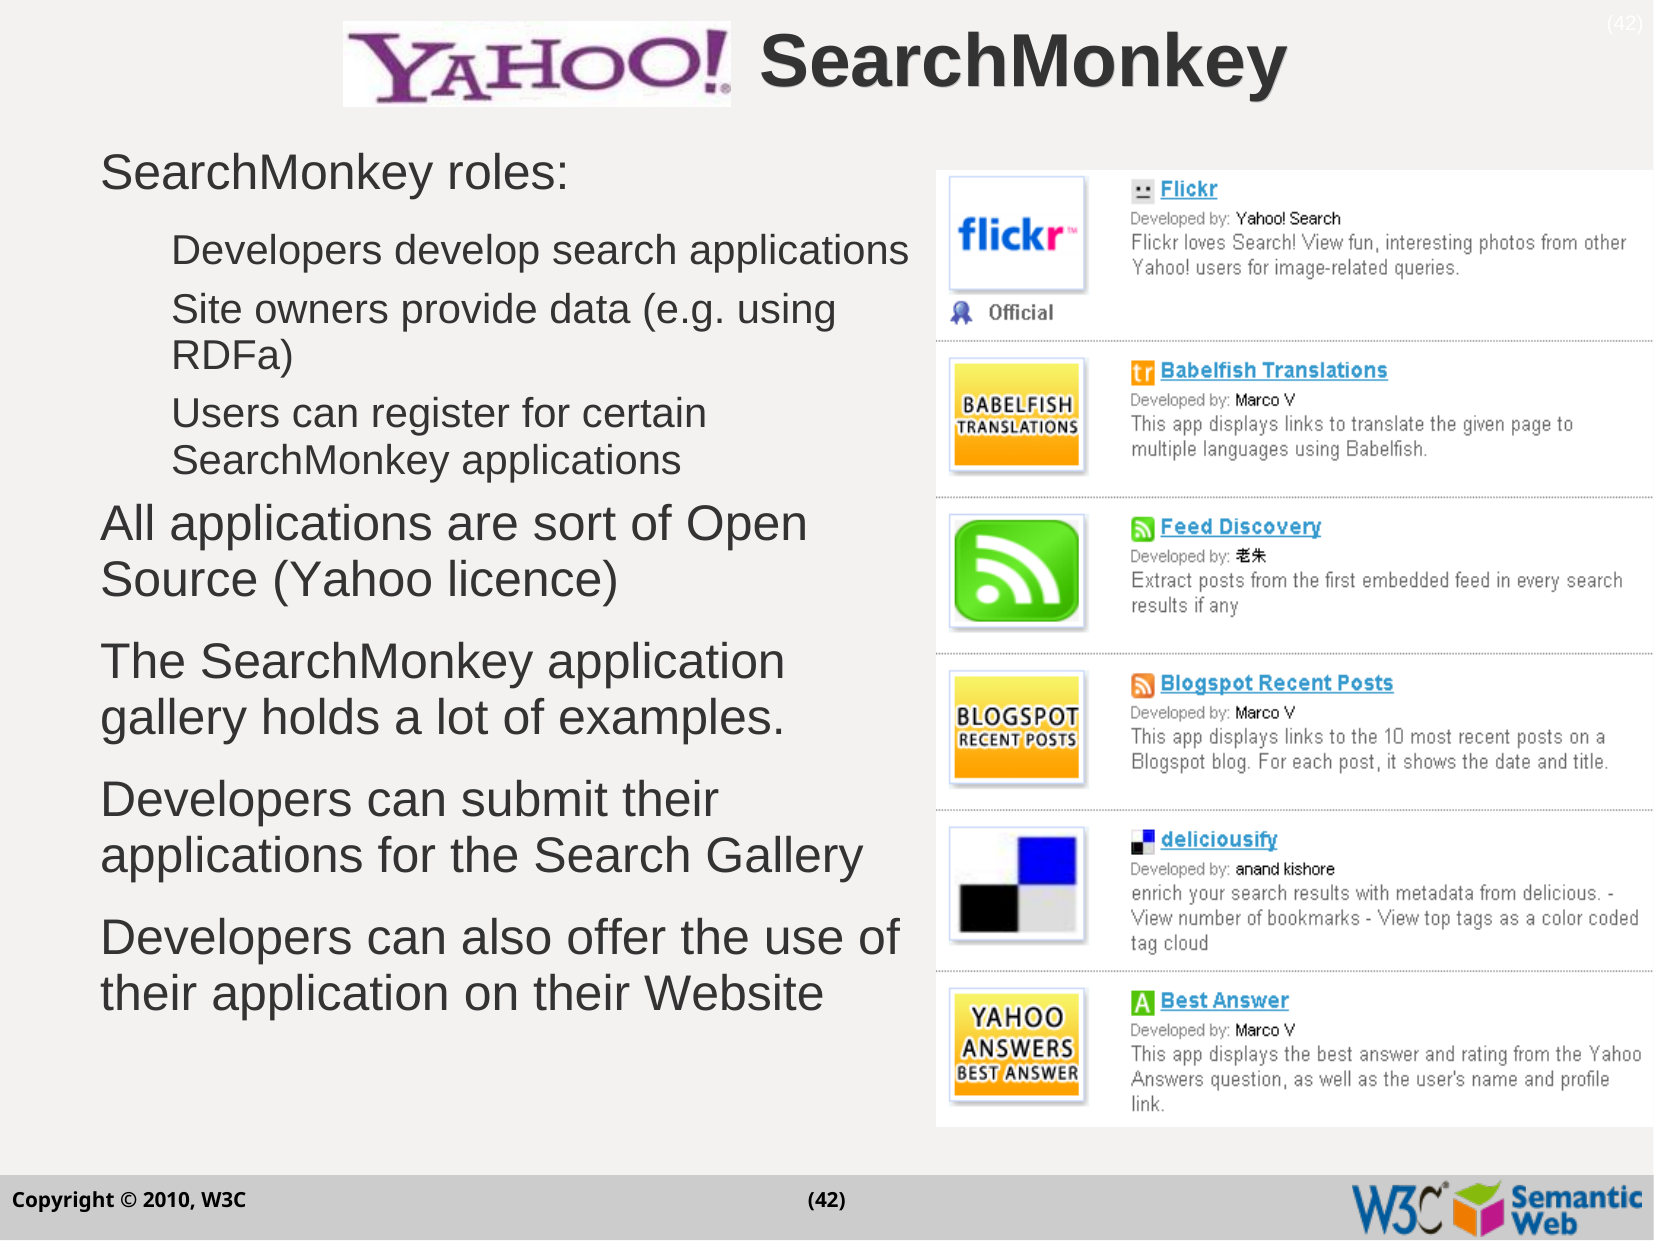

# SearchMonkey
SearchMonkey roles:
Developers develop search applications
Site owners provide data (e.g. using RDFa)
Users can register for certain SearchMonkey applications
All applications are sort of Open Source (Yahoo licence)
The SearchMonkey application gallery holds a lot of examples.
Developers can submit their applications for the Search Gallery
Developers can also offer the use of their application on their Website